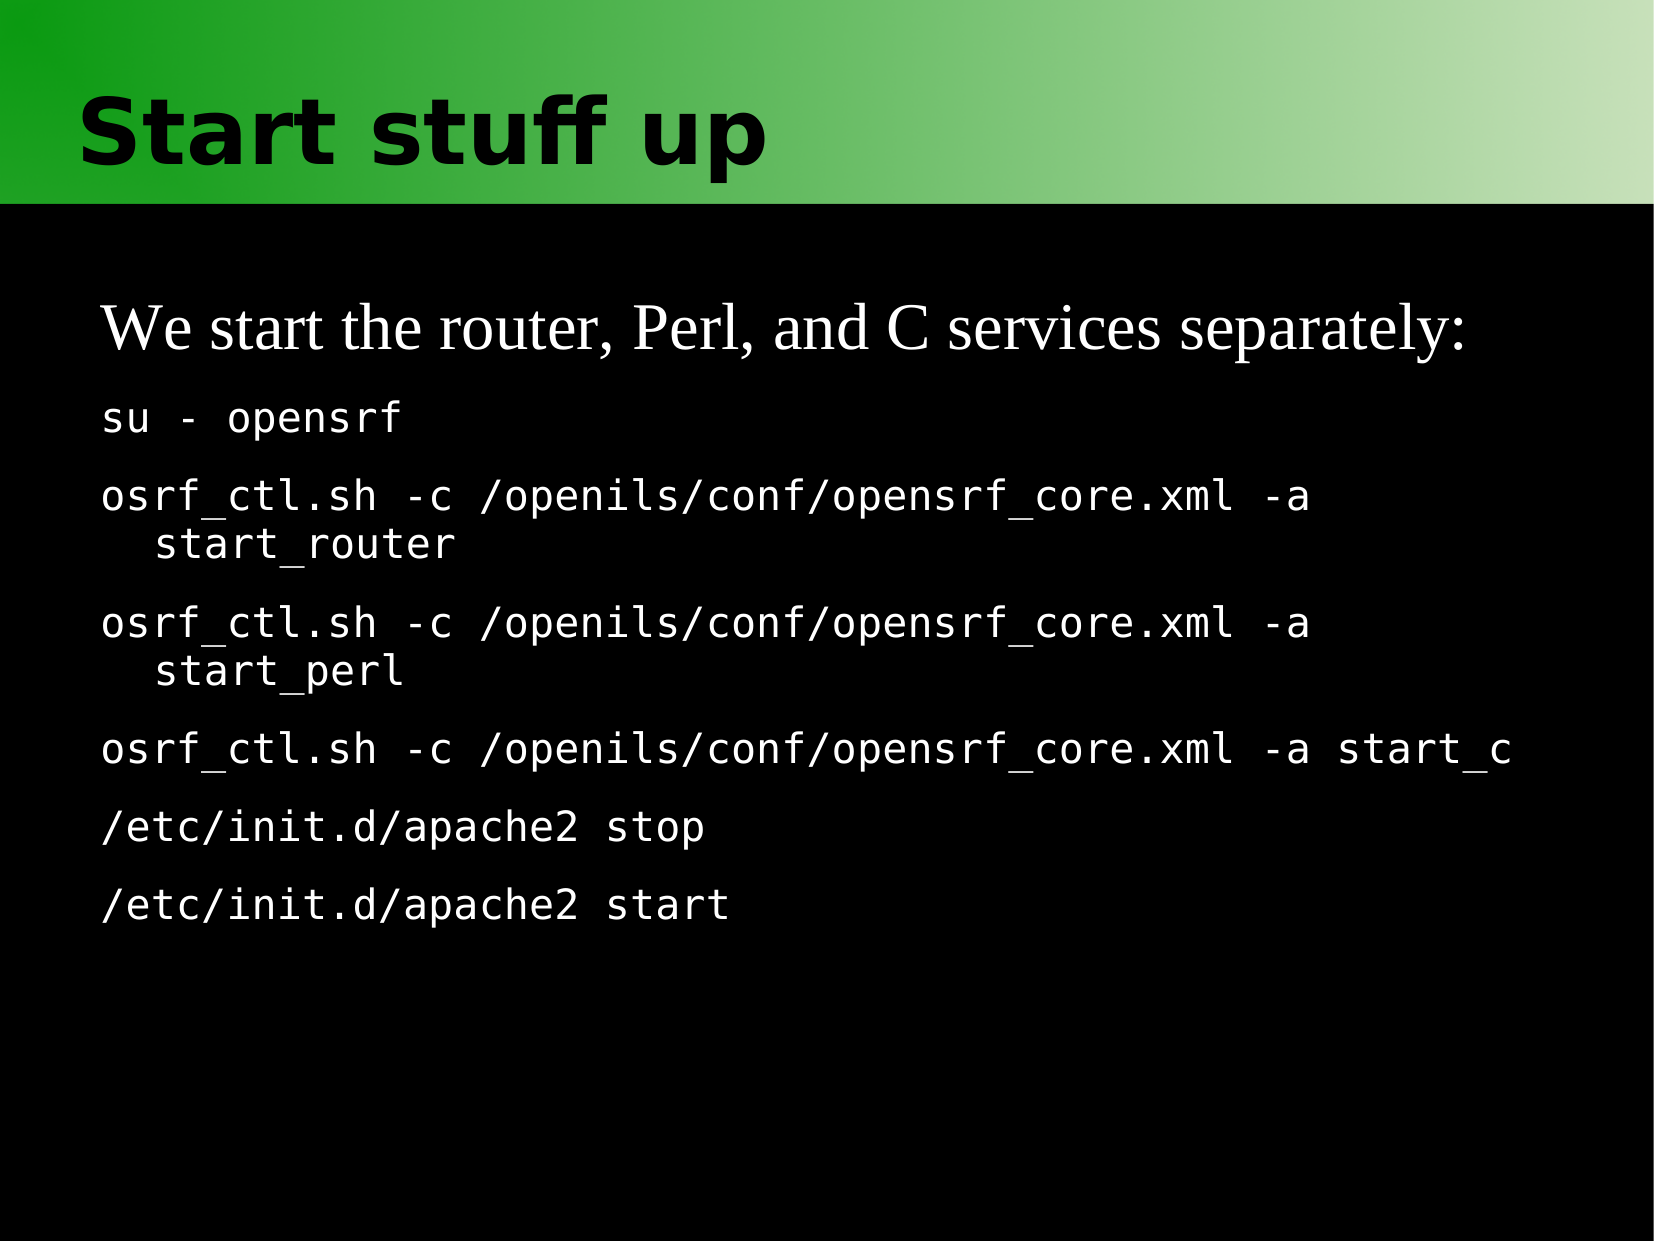

# Start stuff up
We start the router, Perl, and C services separately:
su - opensrf
osrf_ctl.sh -c /openils/conf/opensrf_core.xml -a start_router
osrf_ctl.sh -c /openils/conf/opensrf_core.xml -a start_perl
osrf_ctl.sh -c /openils/conf/opensrf_core.xml -a start_c
/etc/init.d/apache2 stop
/etc/init.d/apache2 start